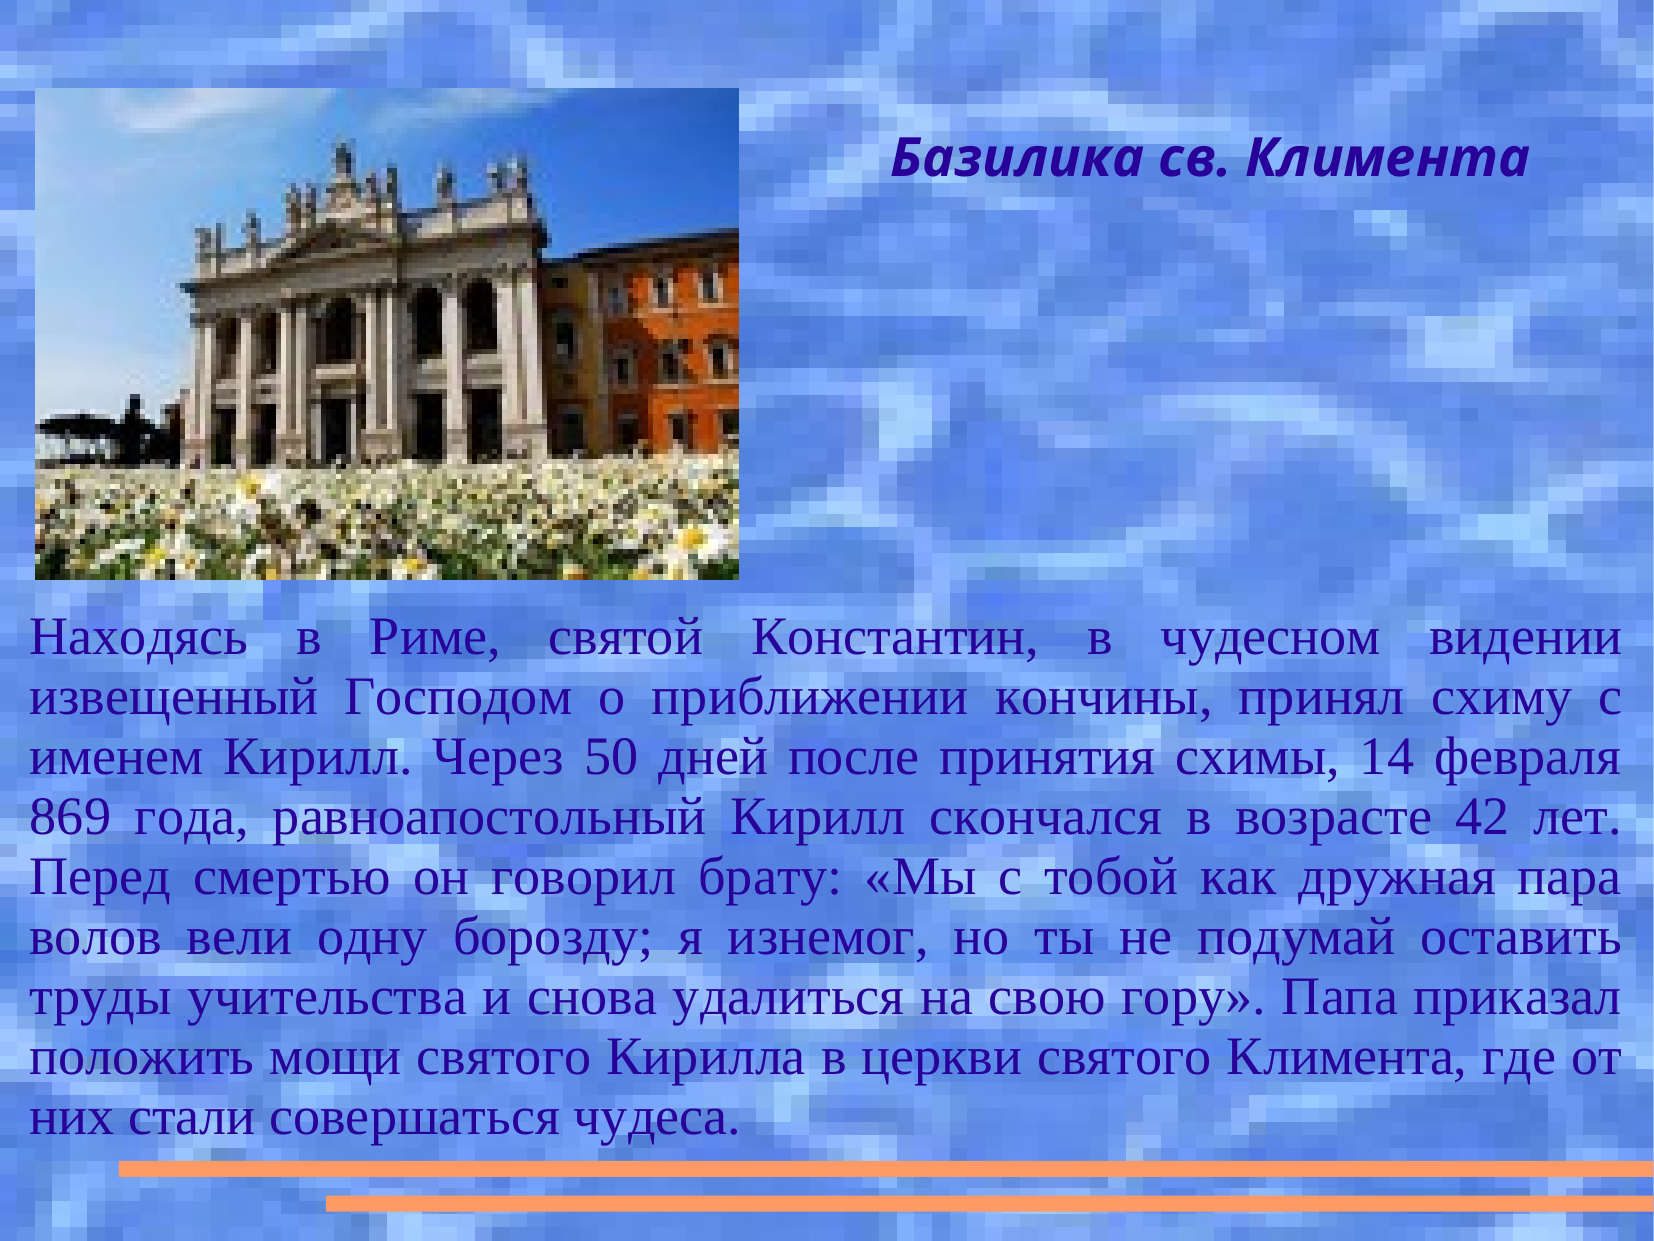

Базилика св. Климента
#
Находясь в Риме, святой Константин, в чудесном видении извещенный Господом о приближении кончины, принял схиму с именем Кирилл. Через 50 дней после принятия схимы, 14 февраля 869 года, равноапостольный Кирилл скончался в возрасте 42 лет. Перед смертью он говорил брату: «Мы с тобой как дружная пара волов вели одну борозду; я изнемог, но ты не подумай оставить труды учительства и снова удалиться на свою гору». Папа приказал положить мощи святого Кирилла в церкви святого Климента, где от них стали совершаться чудеса.